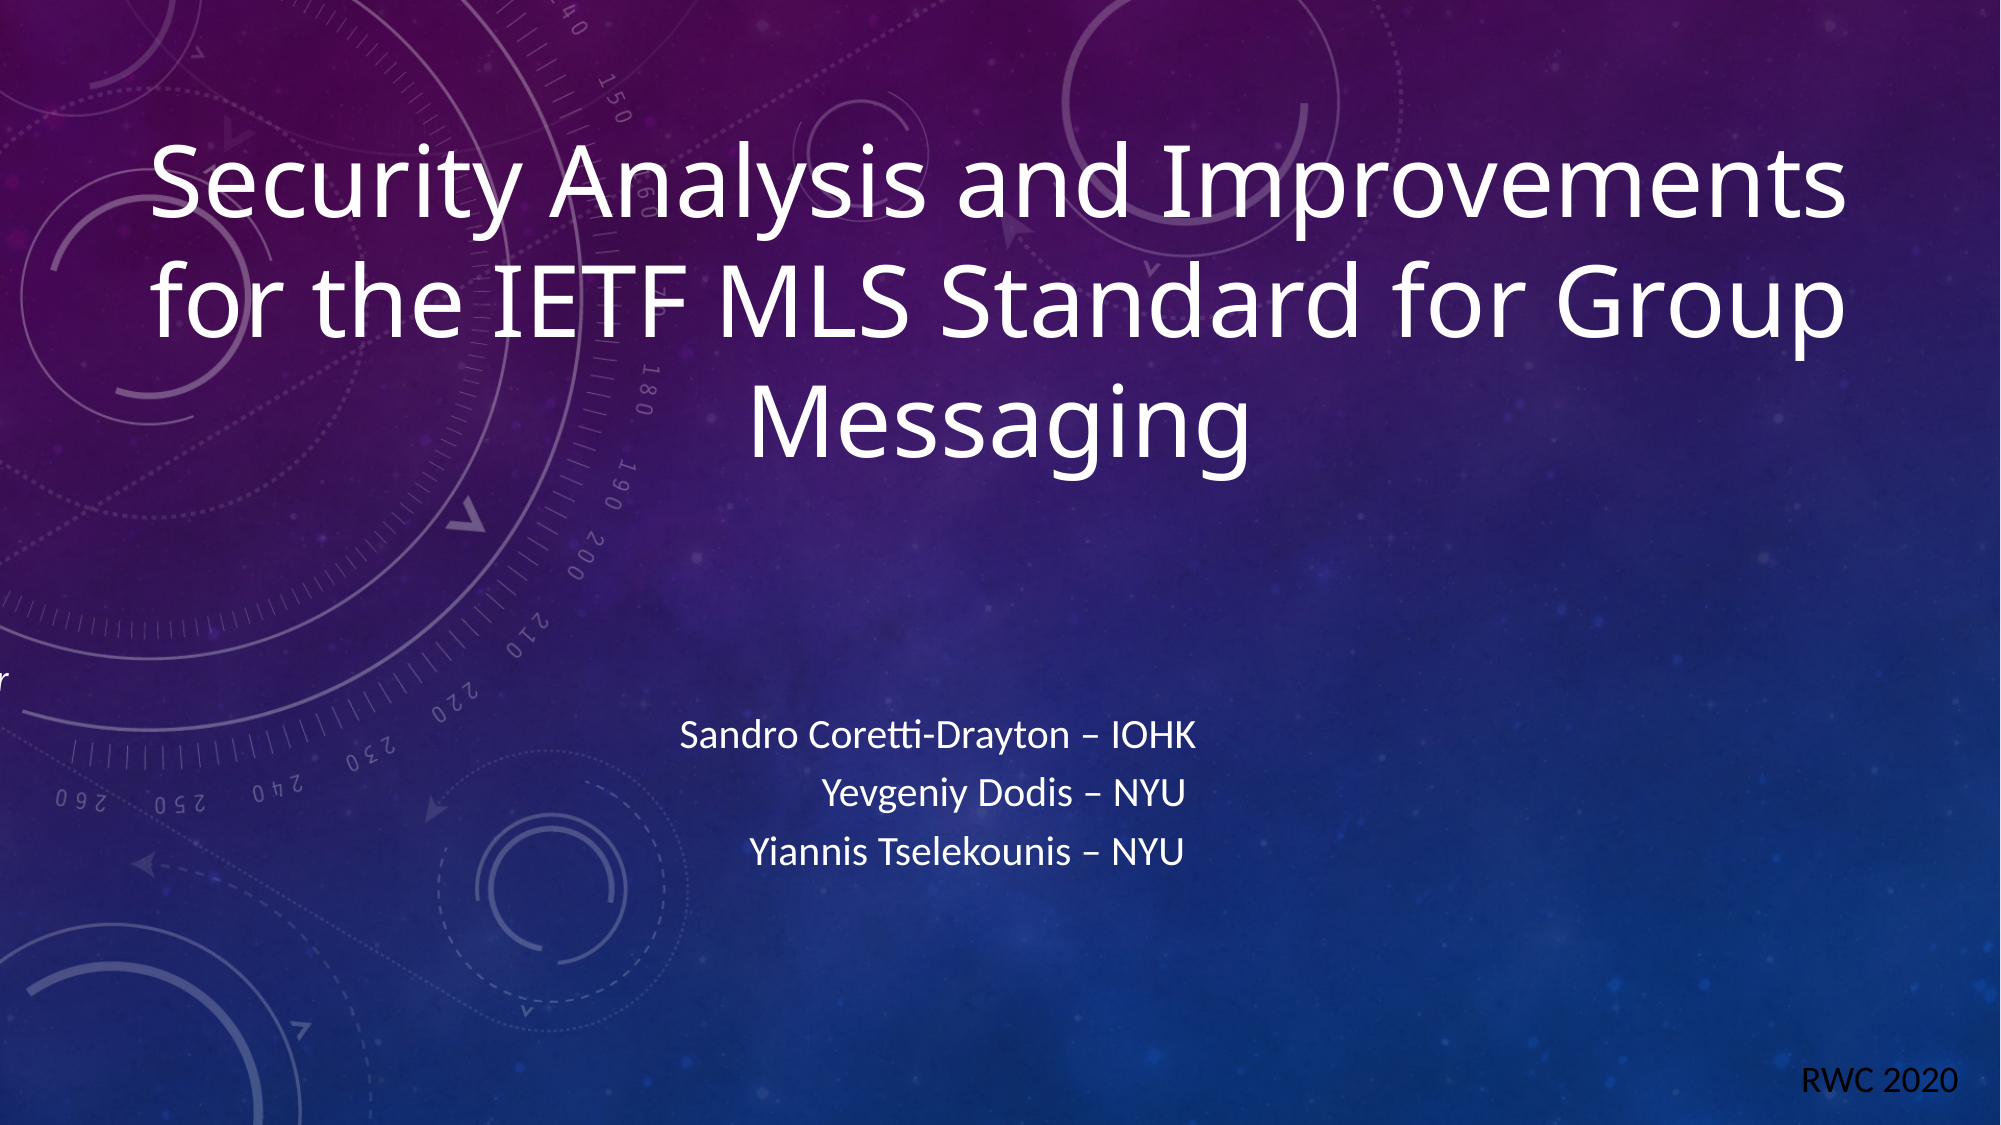

# Security Analysis and Improvements for the IETF MLS Standard for Group Messaging
Joël Alwen – Wickr
Sandro Coretti-Drayton – IOHK
Yevgeniy Dodis – NYU
Yiannis Tselekounis – NYU
RWC 2020